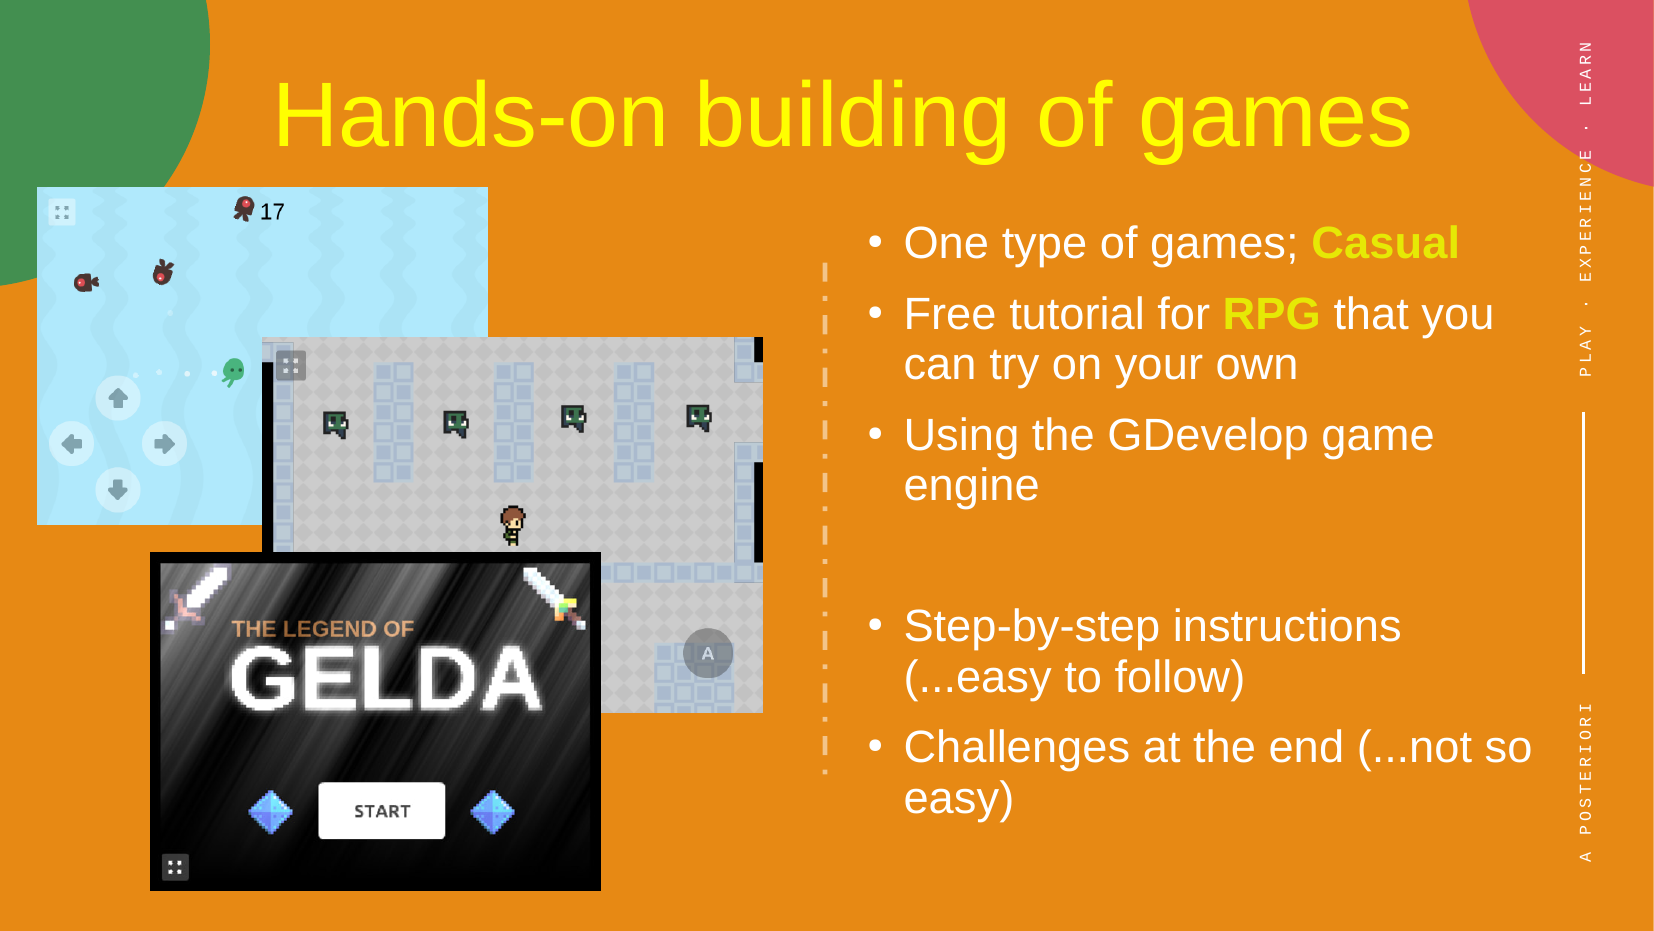

# Hands-on building of games
One type of games; Casual
Free tutorial for RPG that you can try on your own
Using the GDevelop game engine
Step-by-step instructions (...easy to follow)
Challenges at the end (...not so easy)